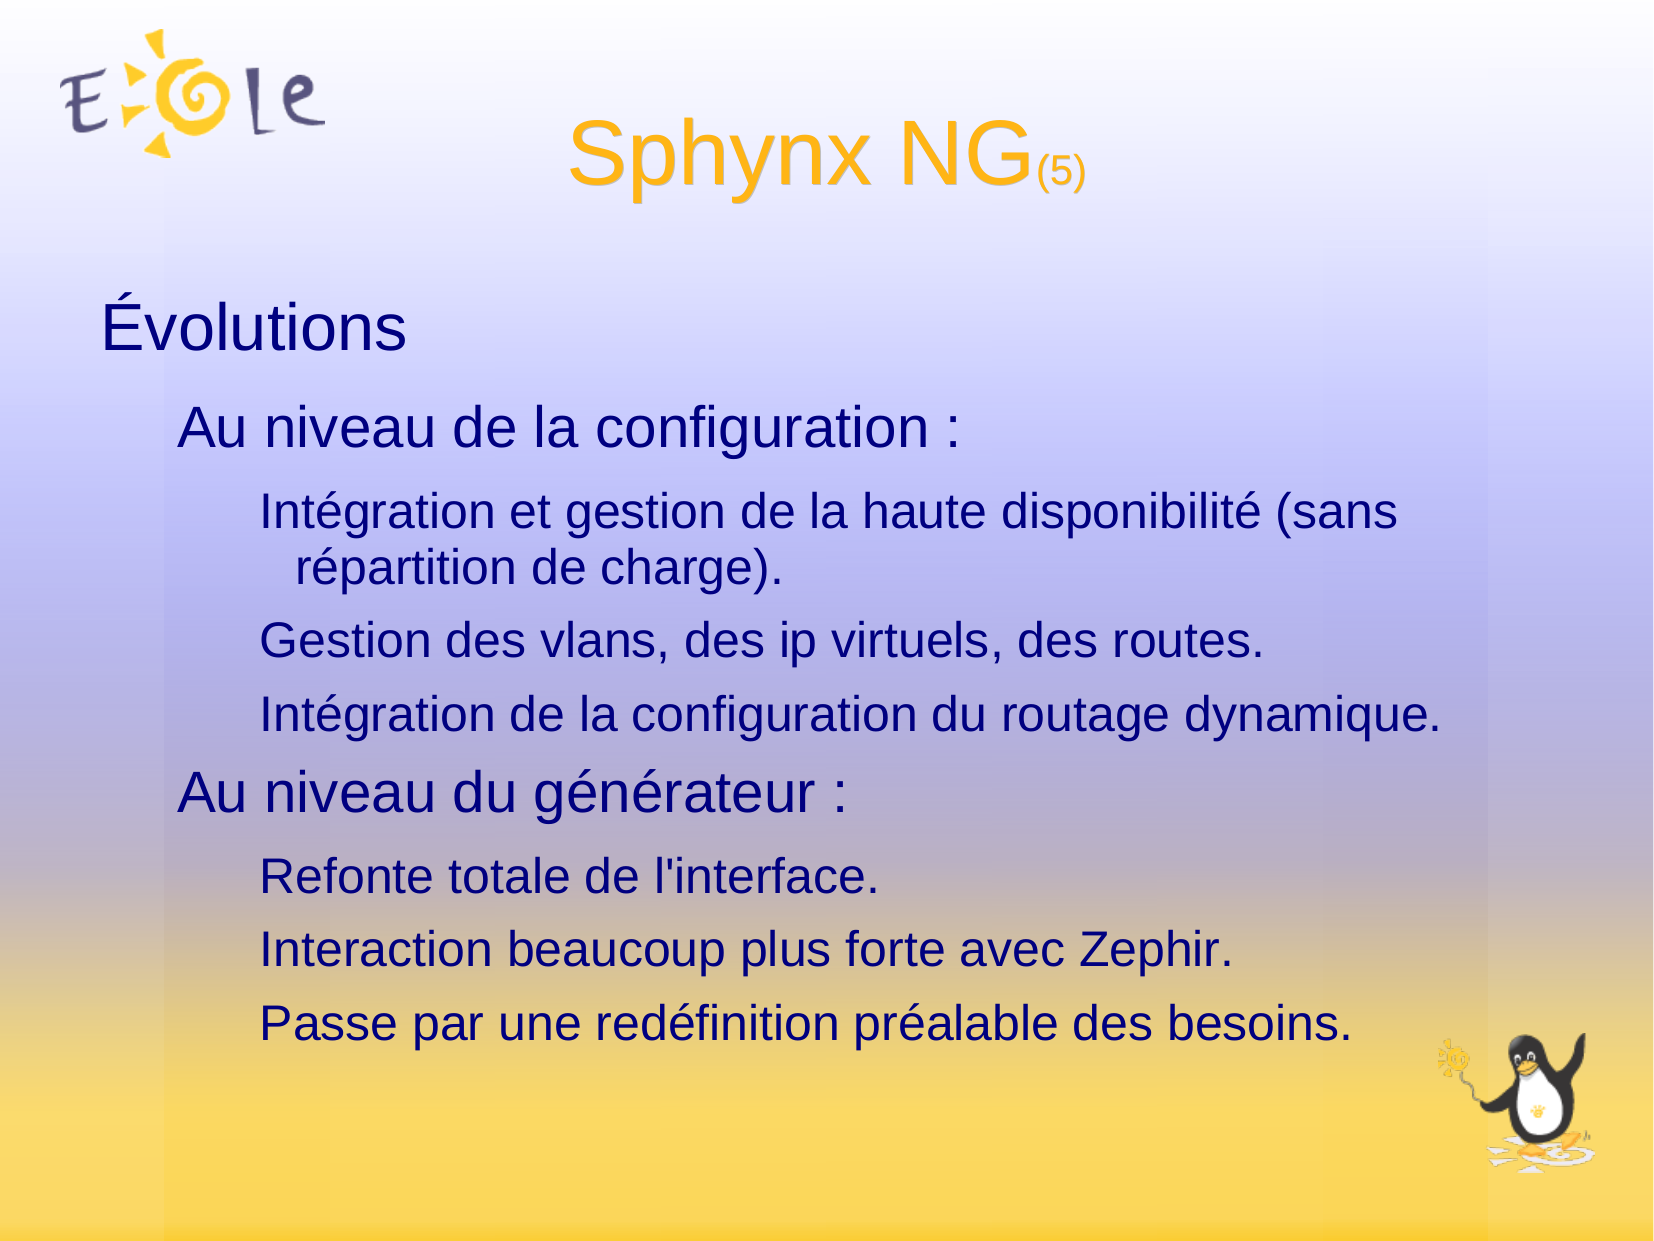

Sphynx NG(5)
# Évolutions
Au niveau de la configuration :
Intégration et gestion de la haute disponibilité (sans répartition de charge).
Gestion des vlans, des ip virtuels, des routes.
Intégration de la configuration du routage dynamique.
Au niveau du générateur :
Refonte totale de l'interface.
Interaction beaucoup plus forte avec Zephir.
Passe par une redéfinition préalable des besoins.